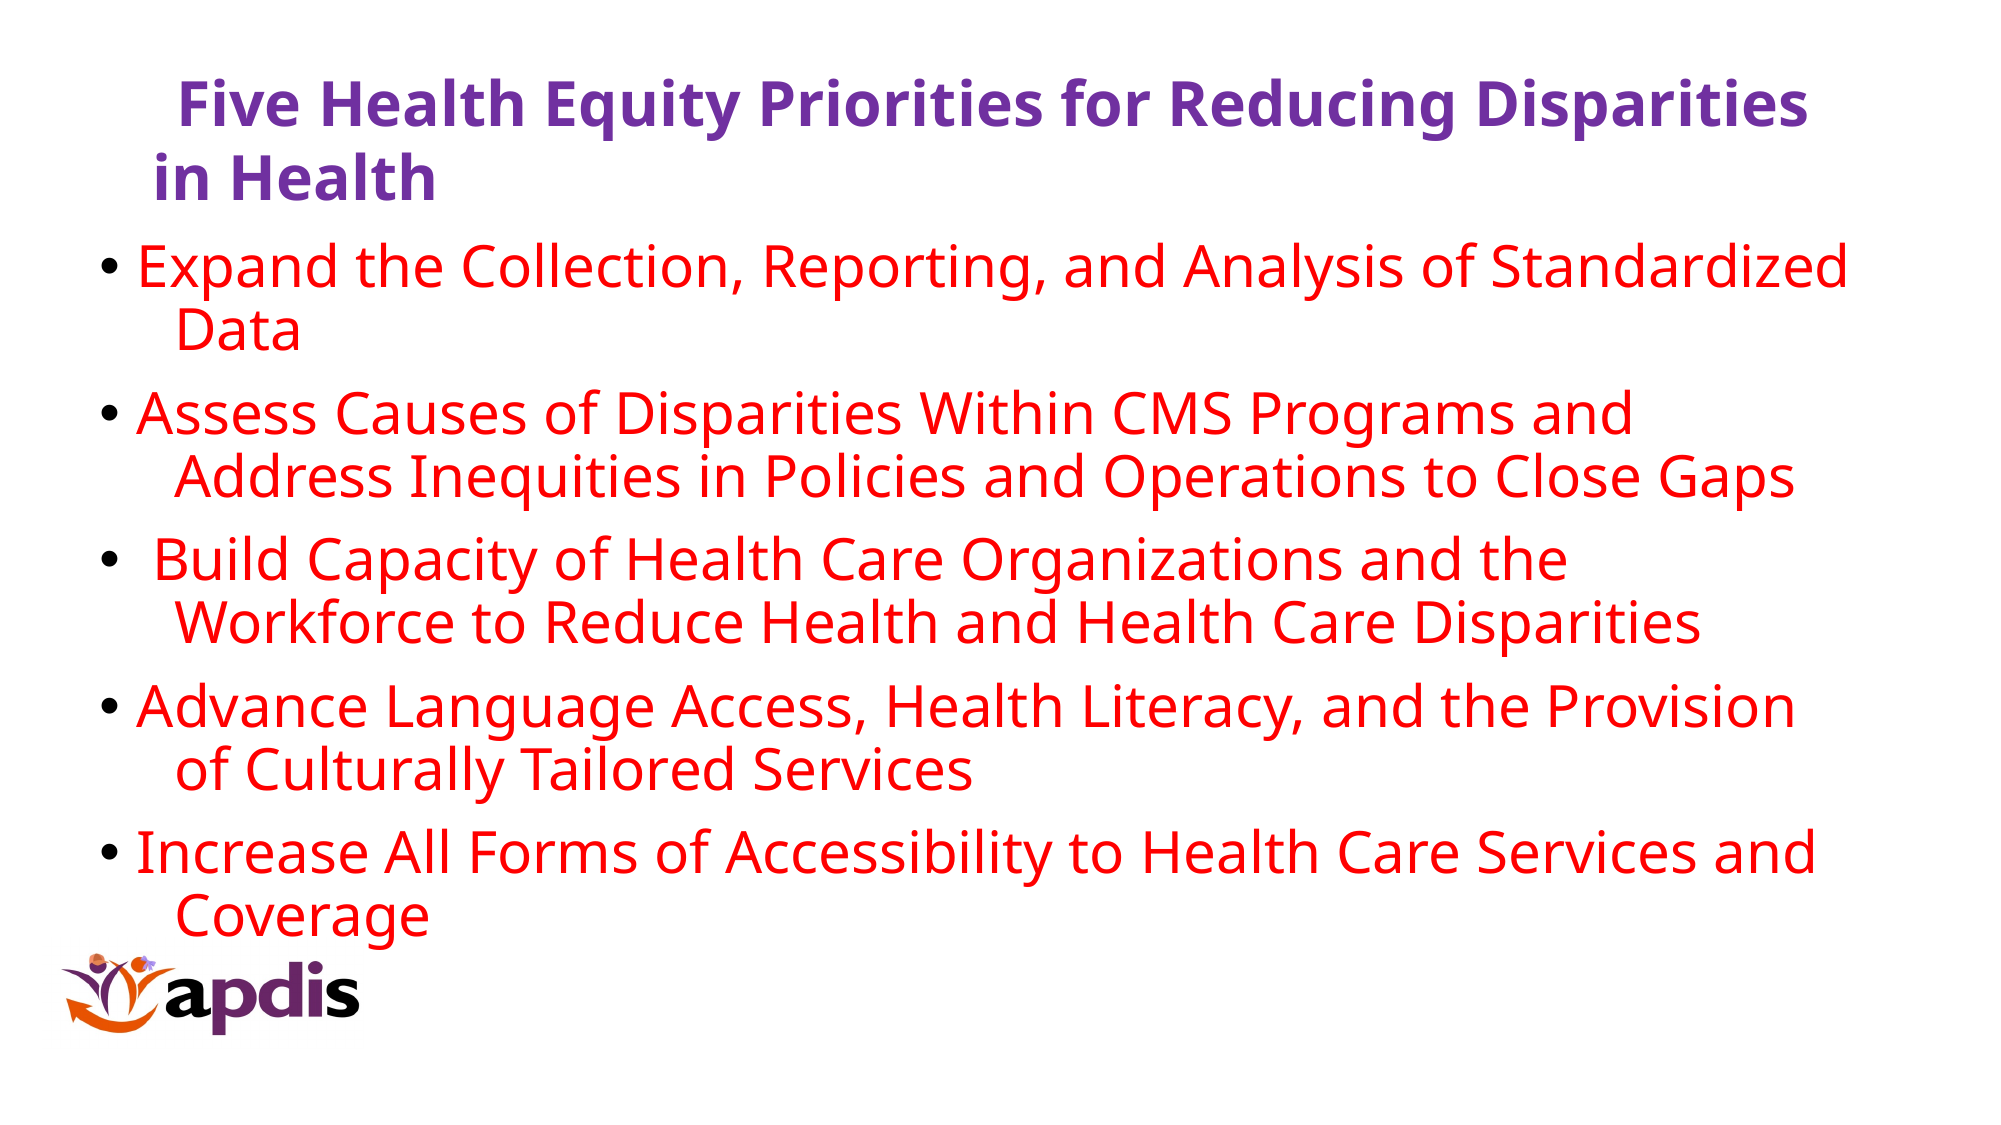

# Five Health Equity Priorities for Reducing Disparities in Health
Expand the Collection, Reporting, and Analysis of Standardized Data
Assess Causes of Disparities Within CMS Programs and Address Inequities in Policies and Operations to Close Gaps
 Build Capacity of Health Care Organizations and the Workforce to Reduce Health and Health Care Disparities
Advance Language Access, Health Literacy, and the Provision of Culturally Tailored Services
Increase All Forms of Accessibility to Health Care Services and Coverage